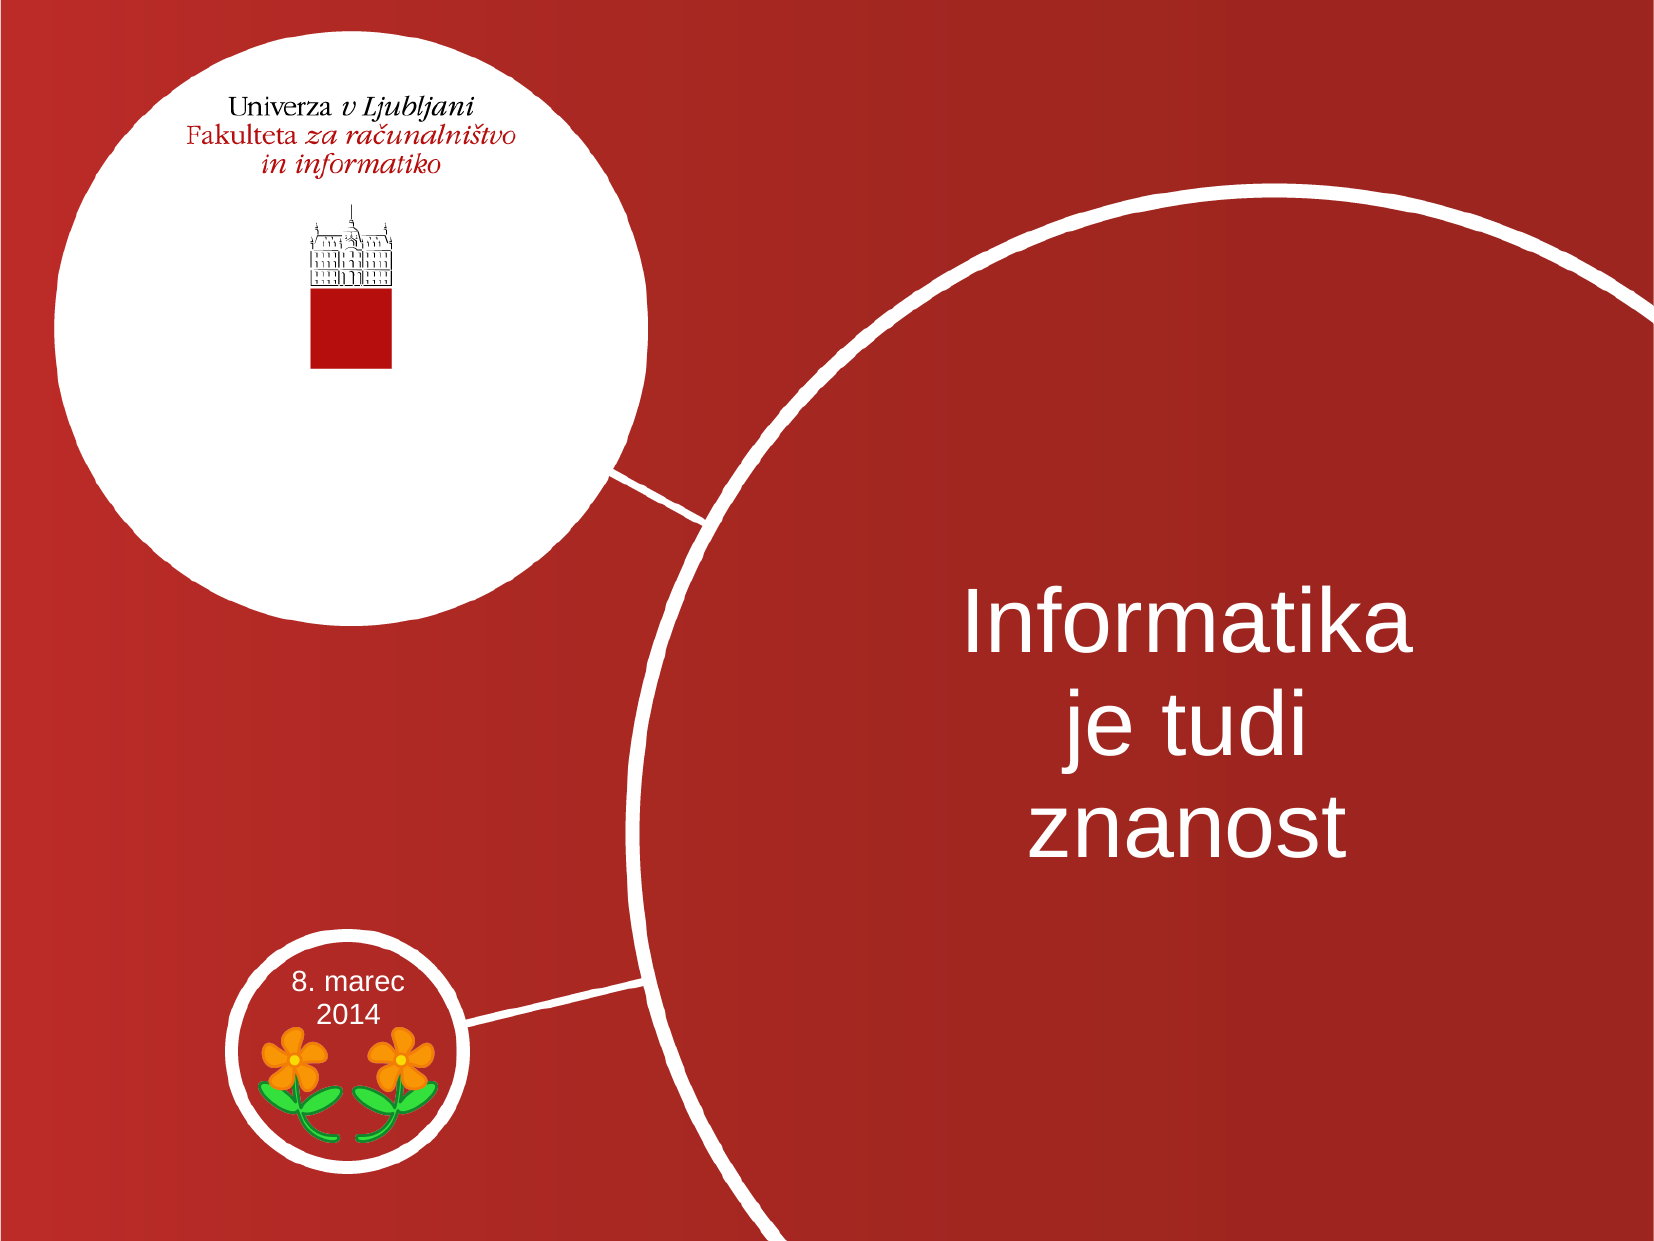

# Informatika
je tudi
znanost
8. marec
2014